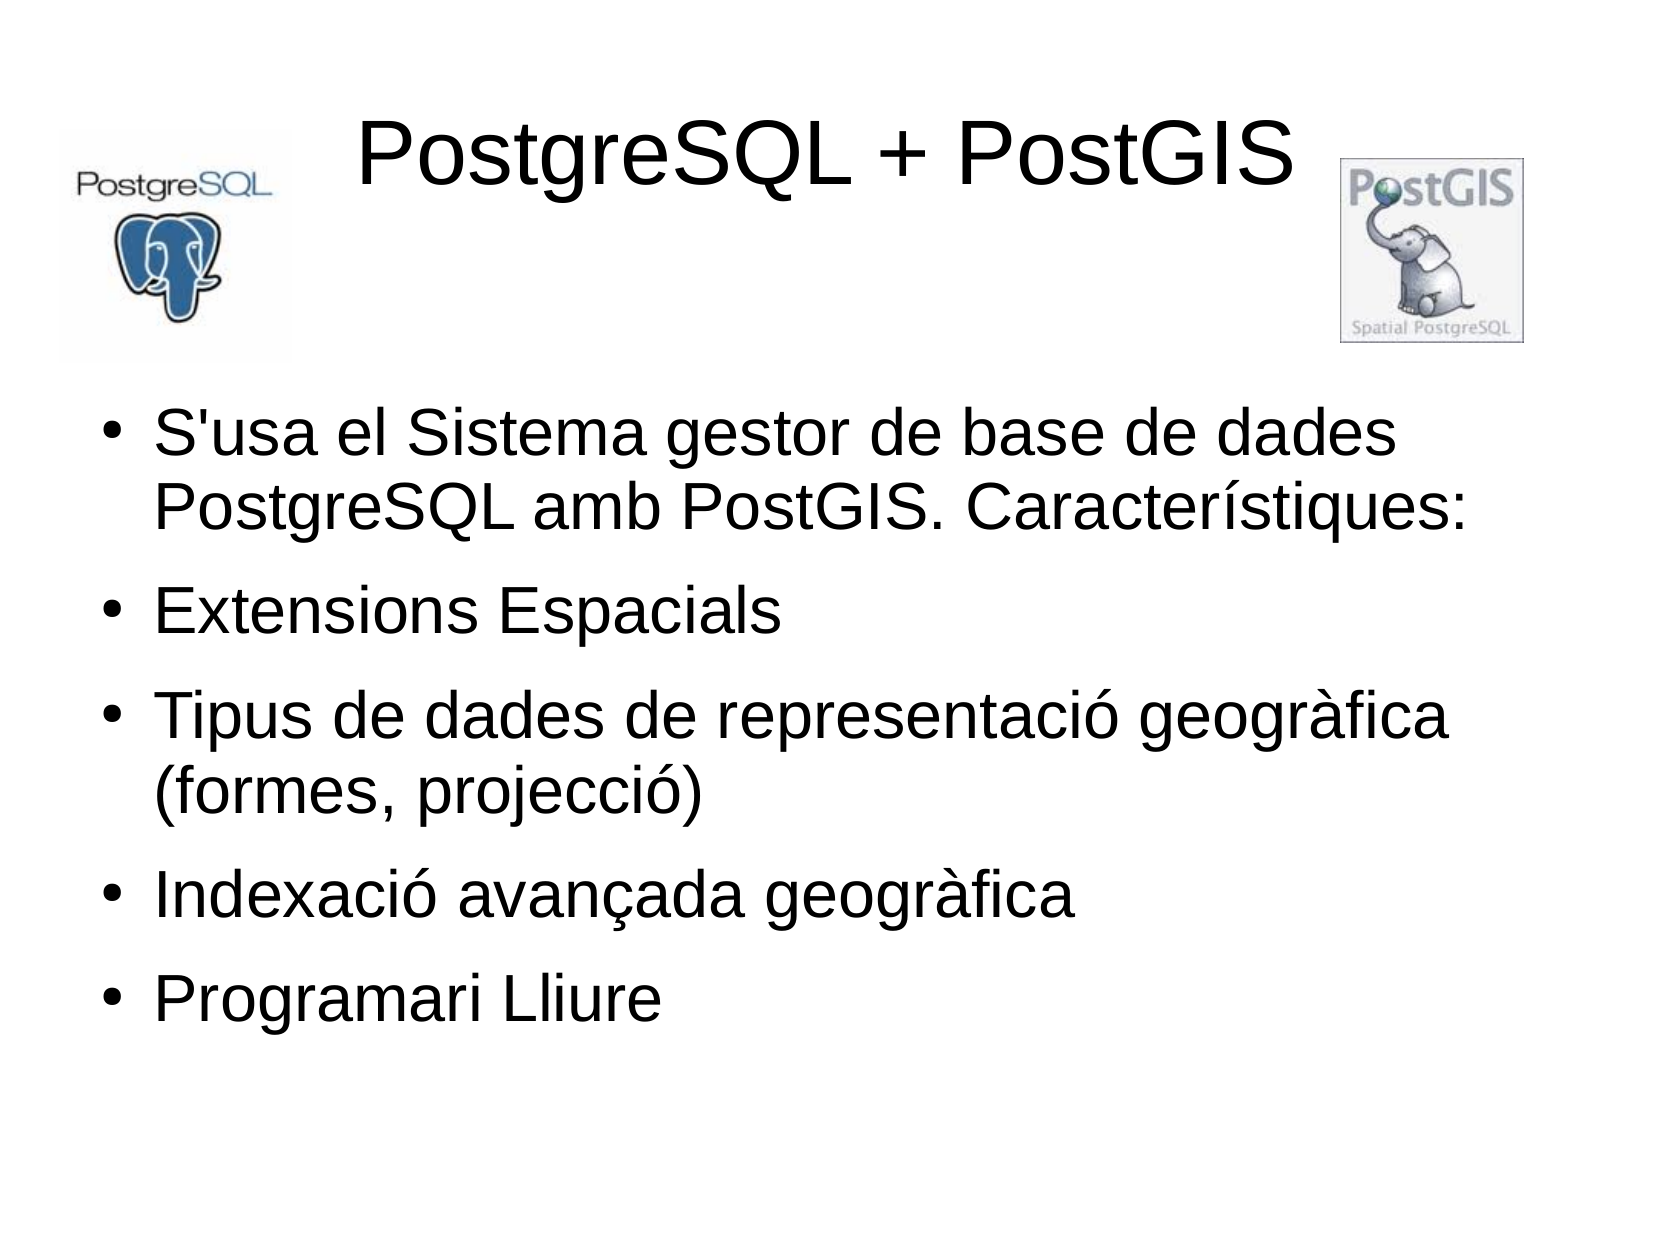

# PostgreSQL + PostGIS
S'usa el Sistema gestor de base de dades PostgreSQL amb PostGIS. Característiques:
Extensions Espacials
Tipus de dades de representació geogràfica (formes, projecció)
Indexació avançada geogràfica
Programari Lliure